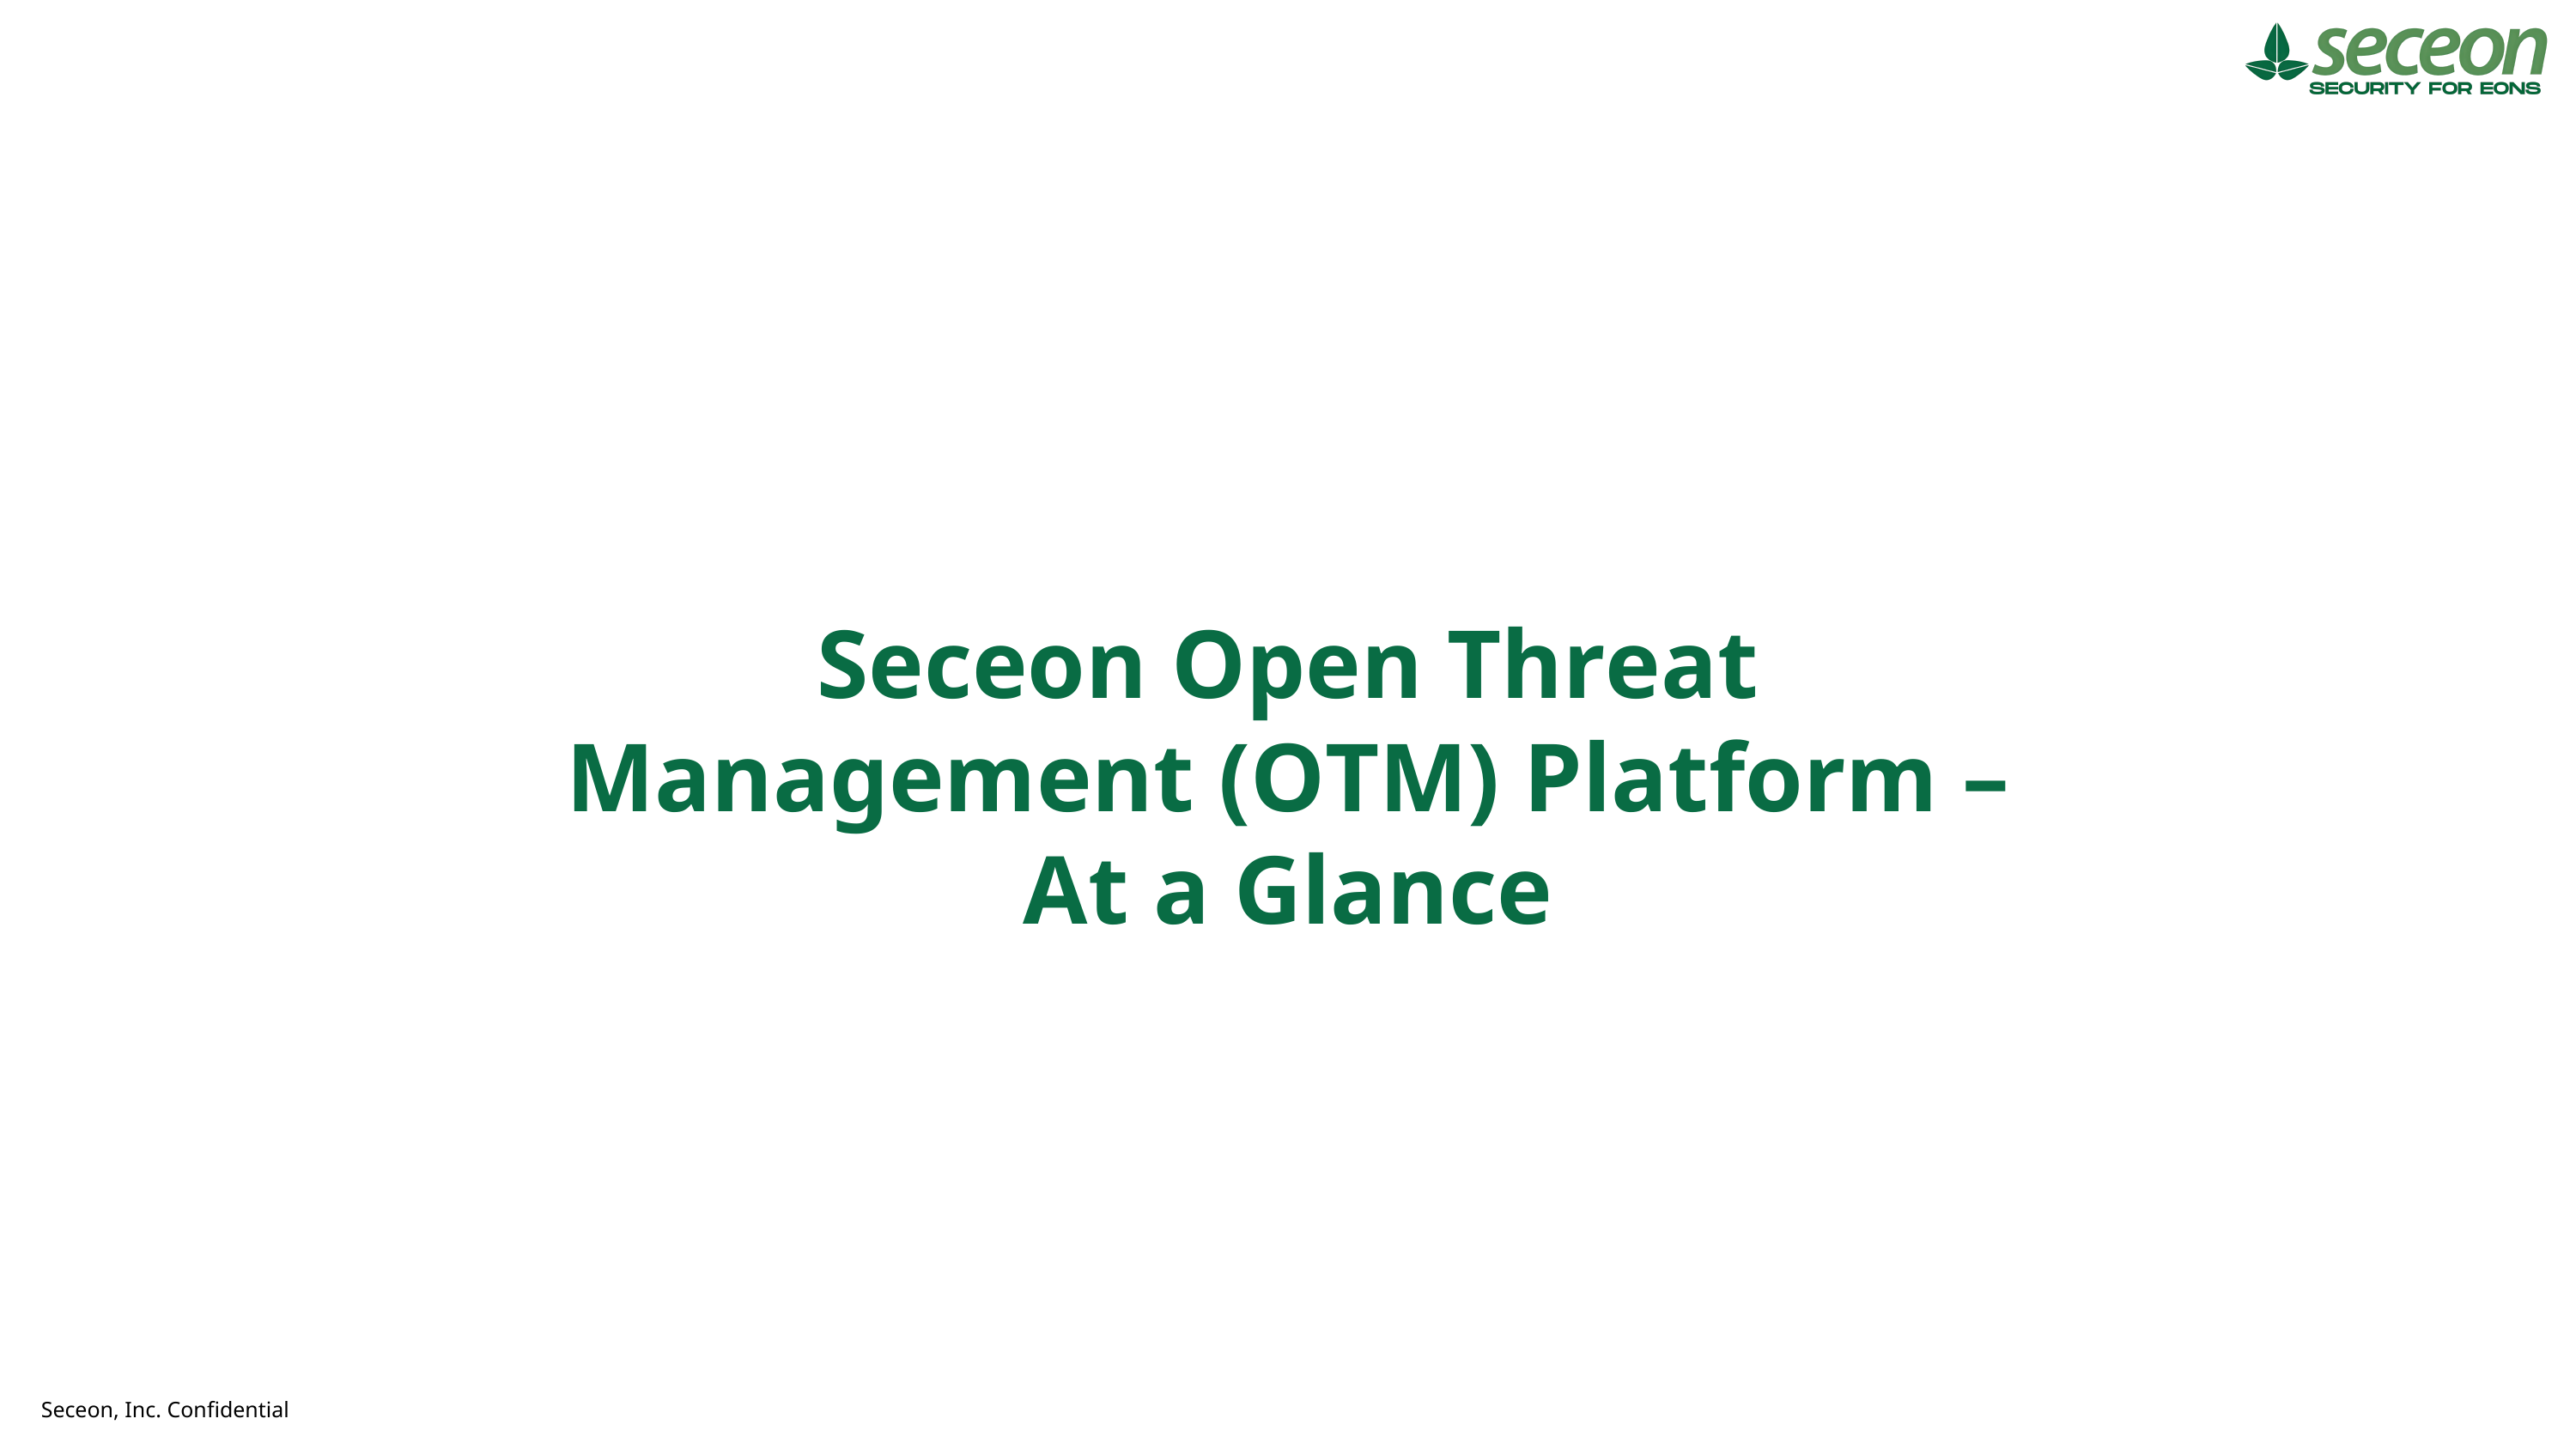

Seceon Open Threat Management (OTM) Platform – At a Glance